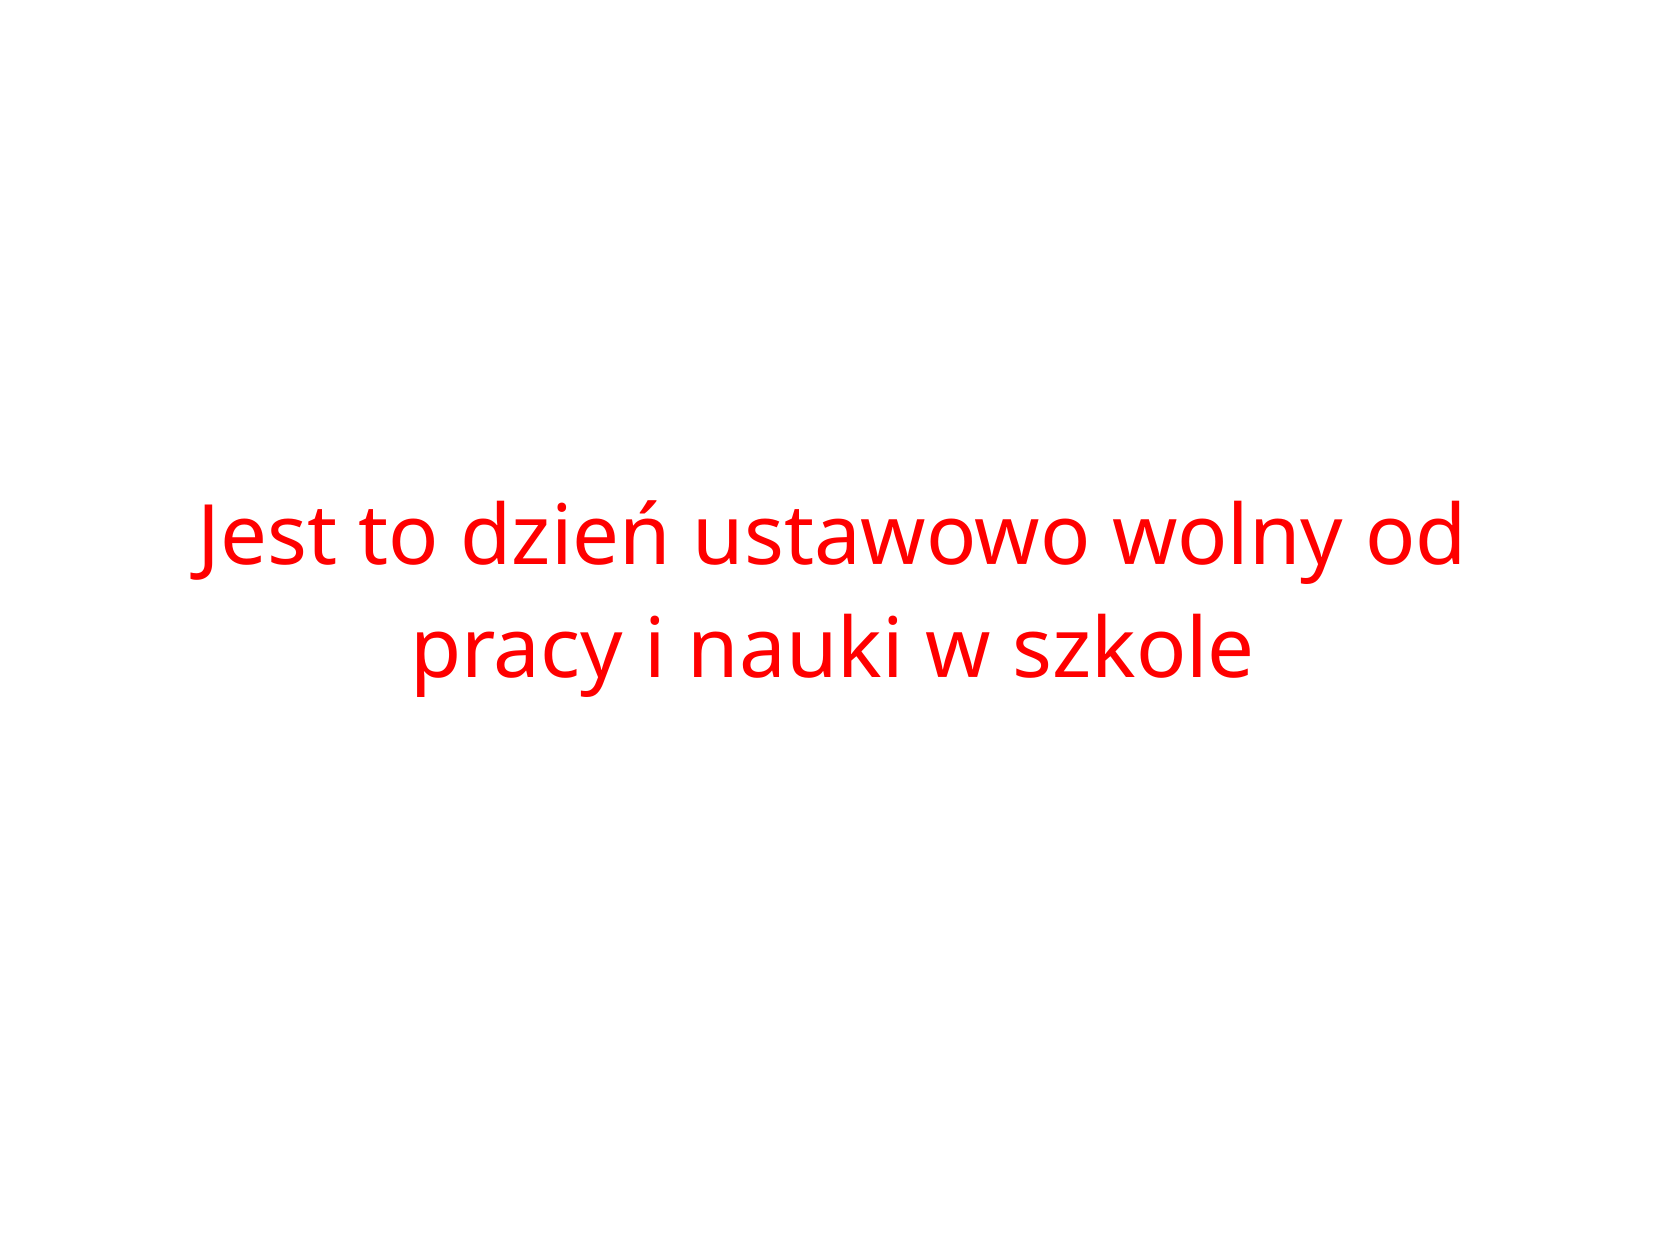

# Jest to dzień ustawowo wolny od pracy i nauki w szkole